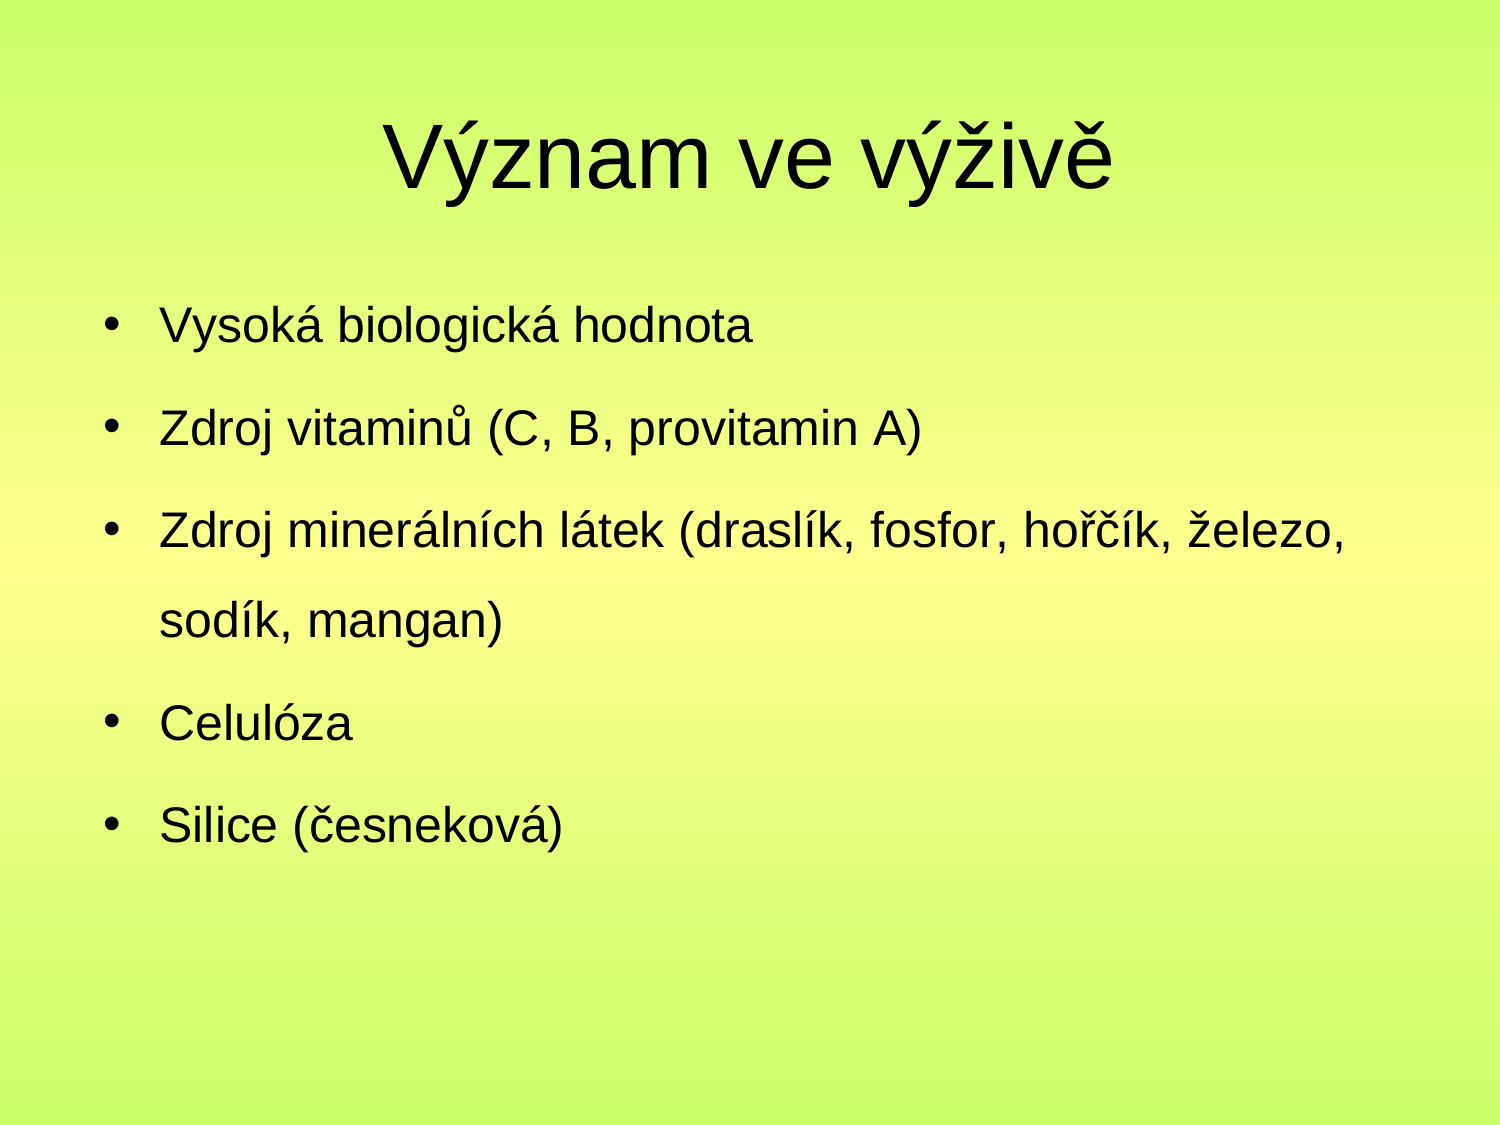

# Význam ve výživě
Vysoká biologická hodnota
Zdroj vitaminů (C, B, provitamin A)
Zdroj minerálních látek (draslík, fosfor, hořčík, železo, sodík, mangan)
Celulóza
Silice (česneková)